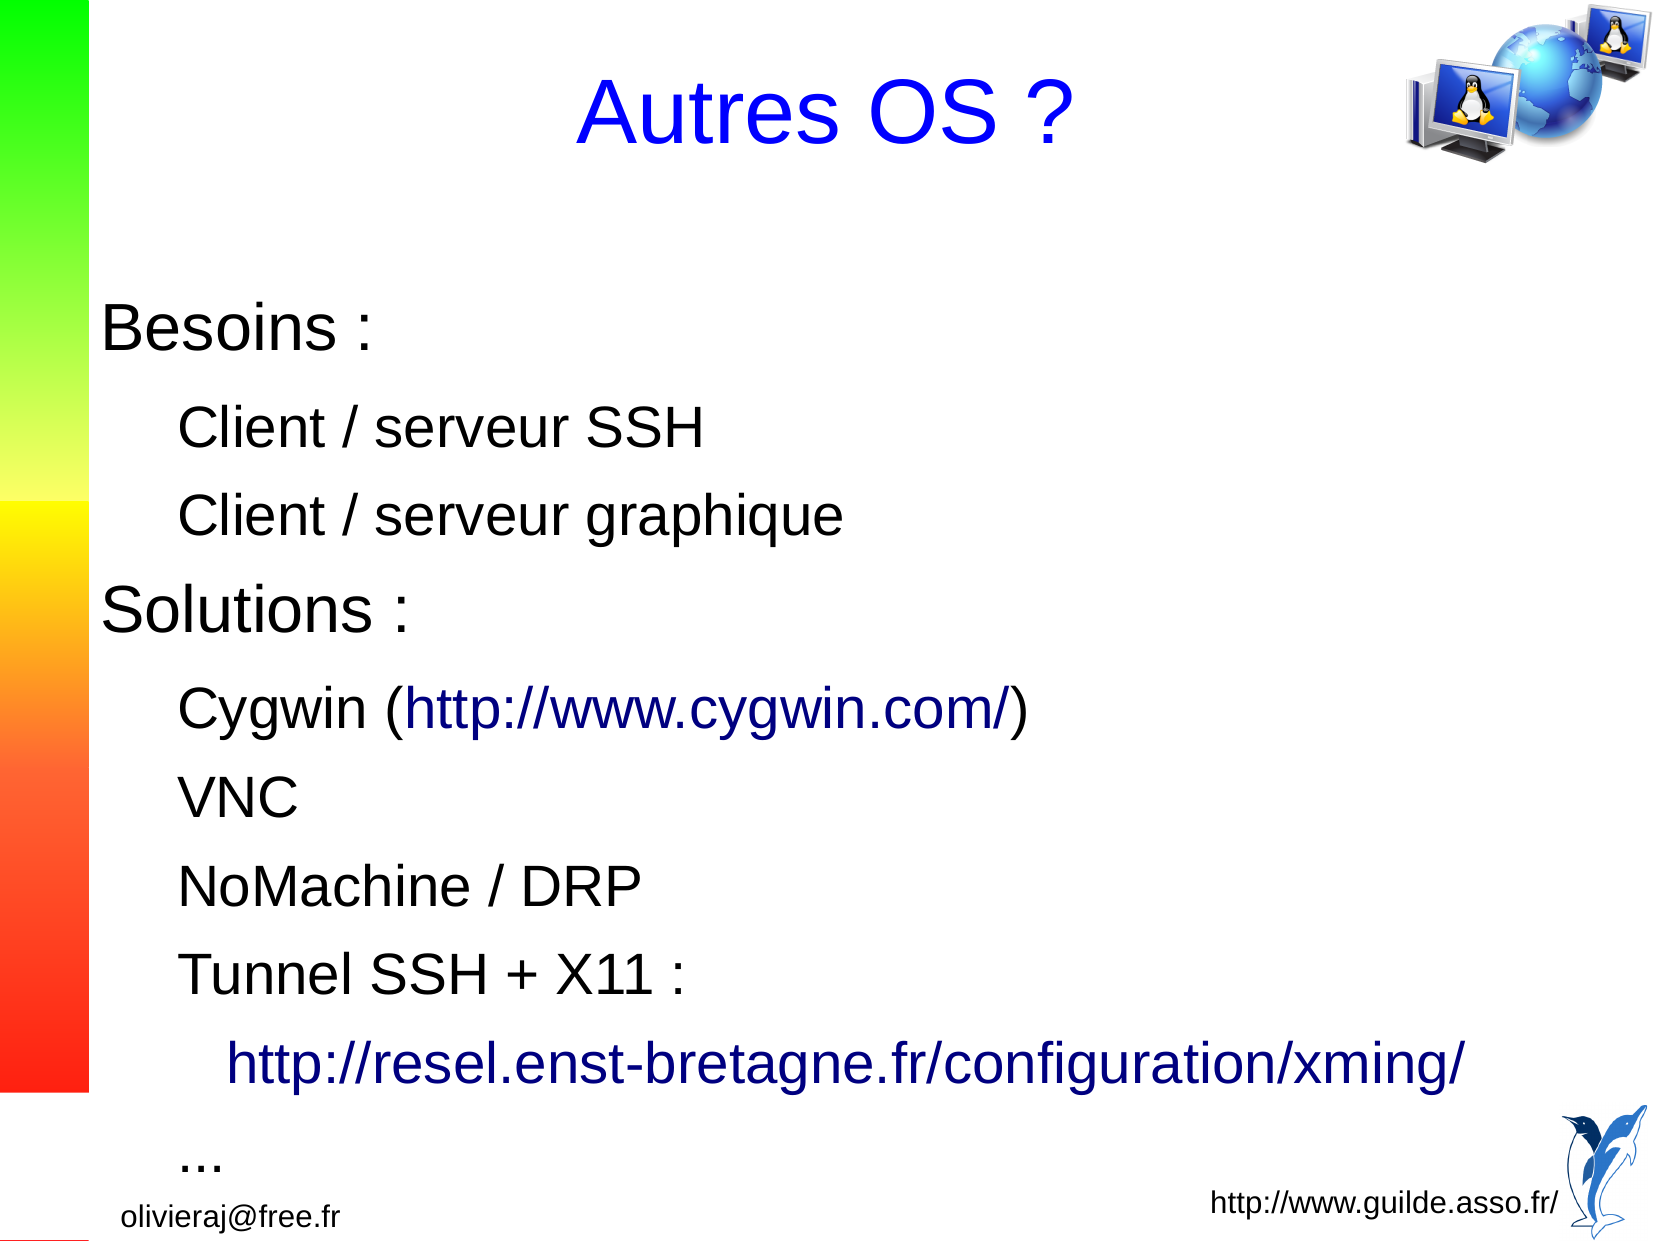

# Autres OS ?
Besoins :
Client / serveur SSH
Client / serveur graphique
Solutions :
Cygwin (http://www.cygwin.com/)
VNC
NoMachine / DRP
Tunnel SSH + X11 :
 http://resel.enst-bretagne.fr/configuration/xming/
...